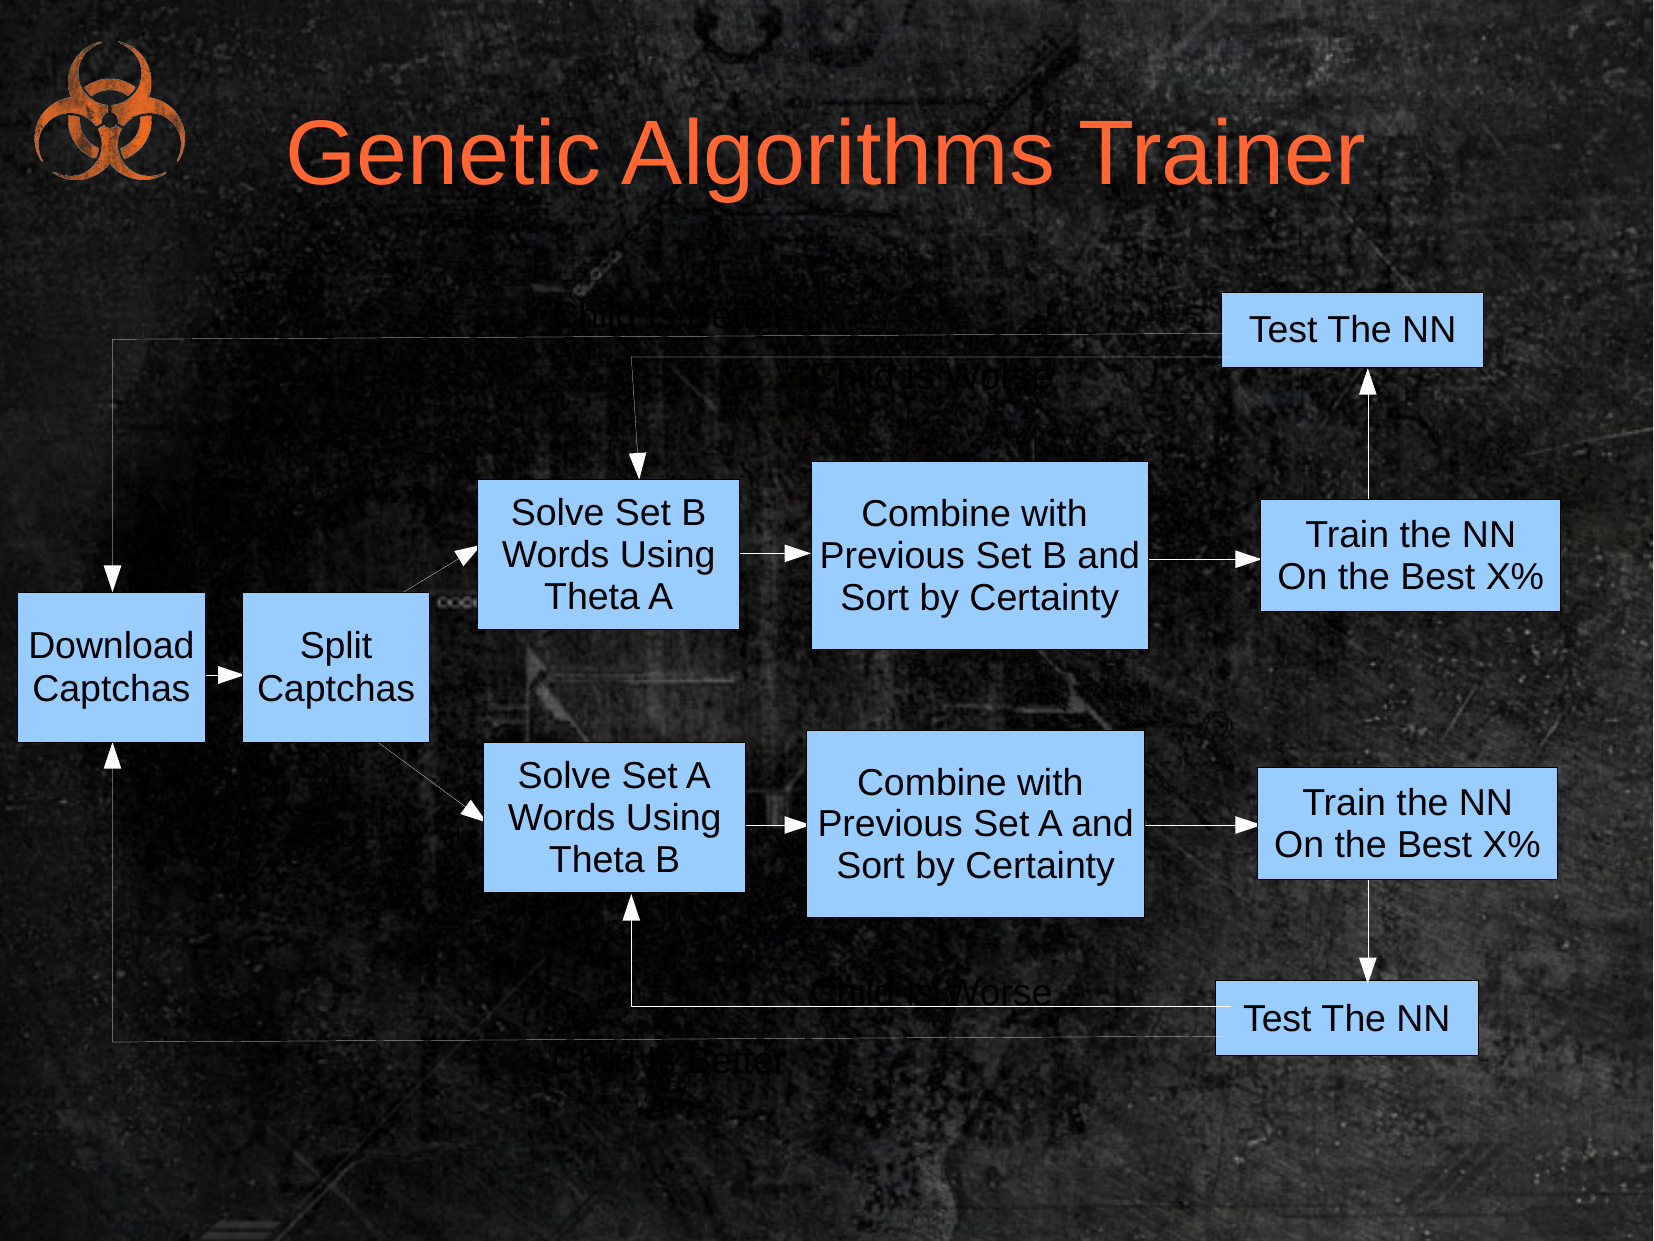

# Genetic Algorithms Trainer
Test The NN
Child Is Better
Child Is Worse
Combine with
Previous Set B and
Sort by Certainty
Solve Set B
Words Using
Theta A
Train the NN
On the Best X%
Download
Captchas
Split
Captchas
Combine with
Previous Set A and
Sort by Certainty
Child Is Better
Solve Set A
Words Using
Theta B
Train the NN
On the Best X%
Child Is Worse
Test The NN